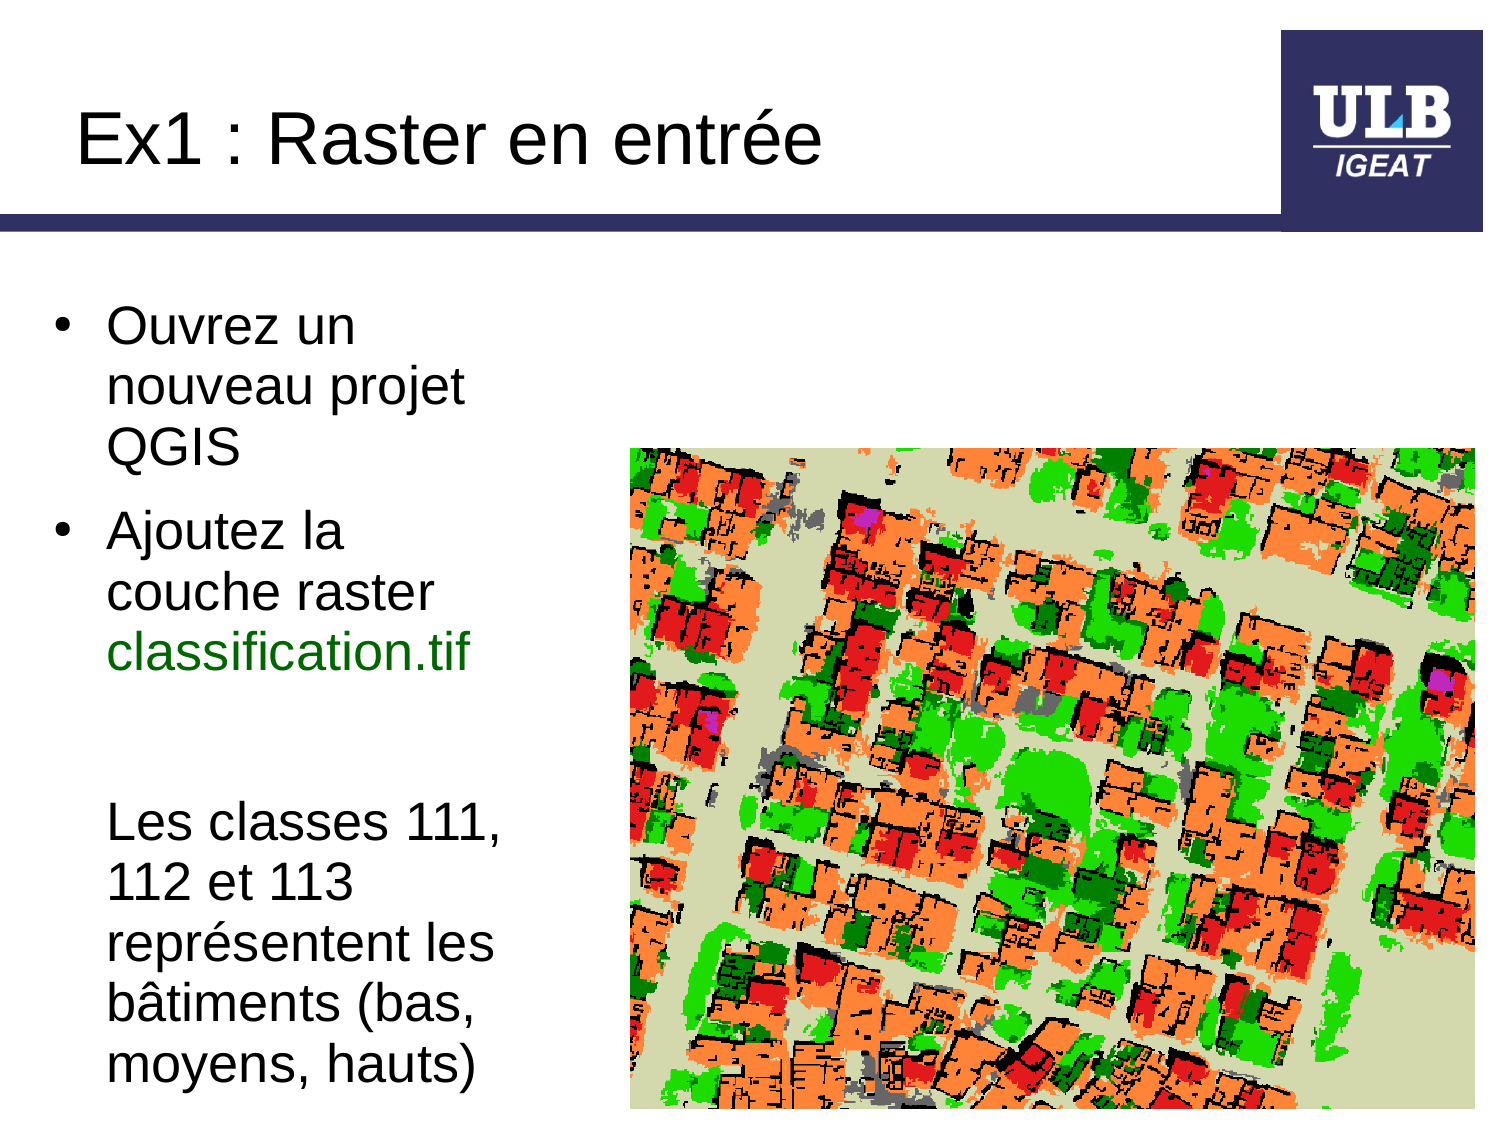

# Ex1 : Raster en entrée
Ouvrez un nouveau projet QGIS
Ajoutez la couche raster classification.tif
Les classes 111, 112 et 113 représentent les bâtiments (bas, moyens, hauts)